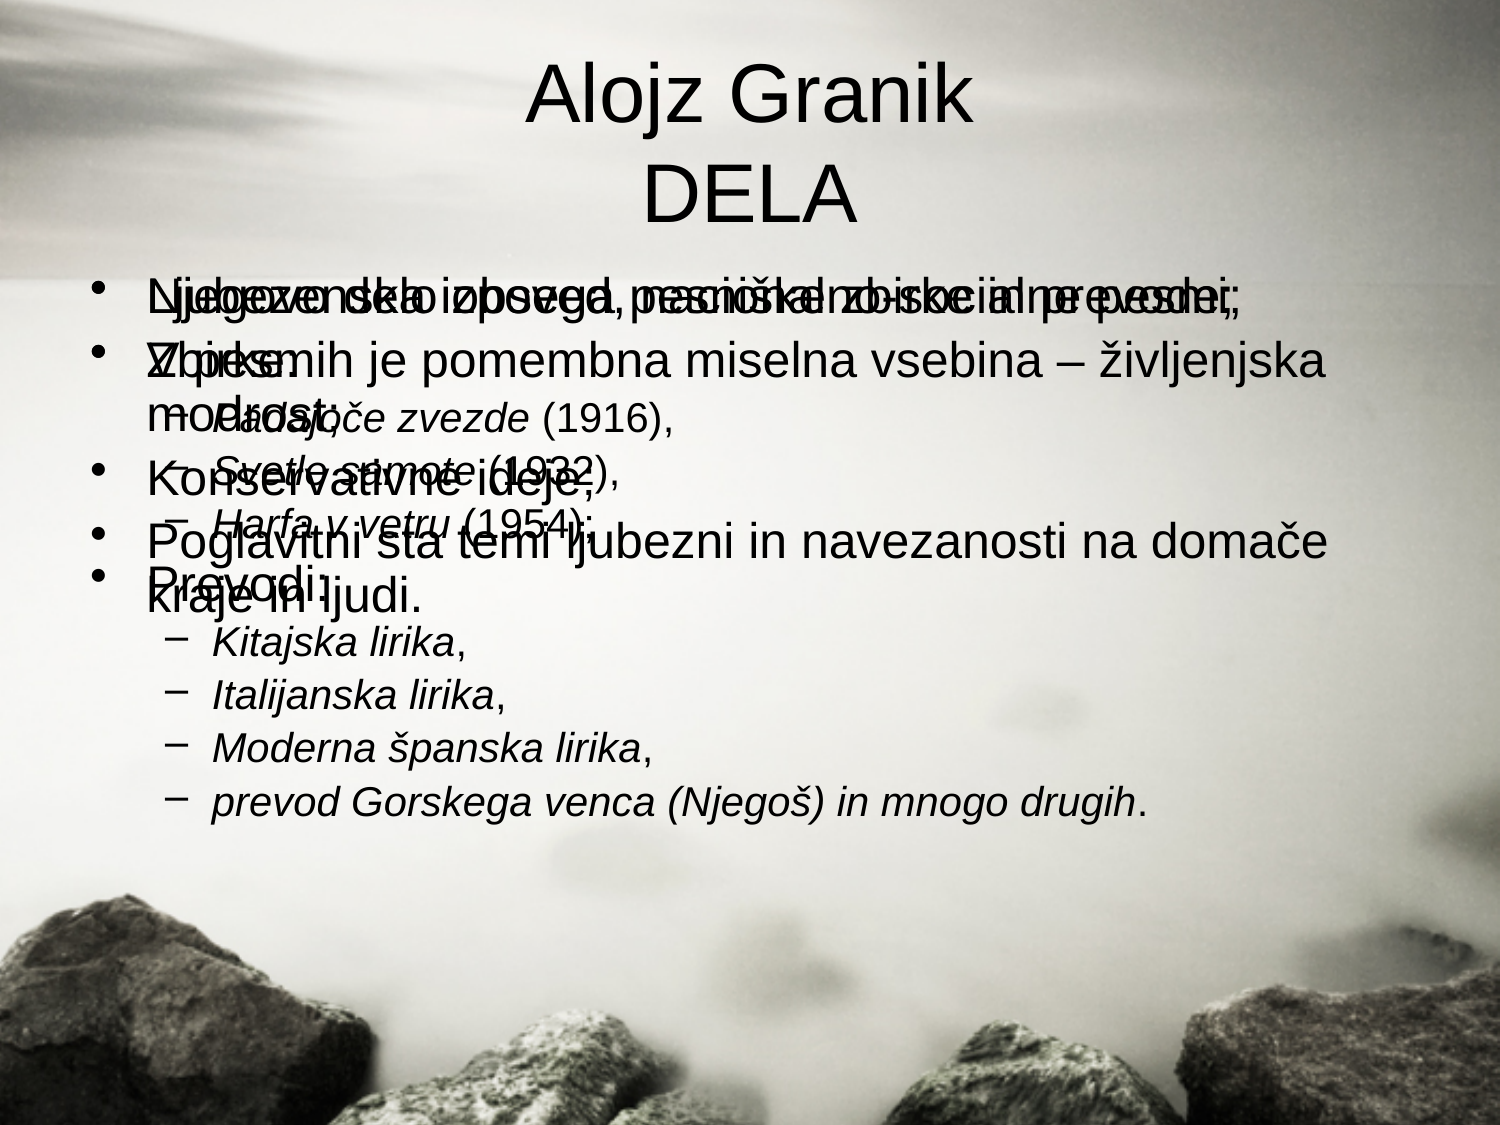

# Alojz Granik DELA
Njegovo delo obsega pesniške zbirke in prevode;
Zbirke:
Padajoče zvezde (1916),
Svetle samote (1932),
Harfa v vetru (1954);
Prevodi:
Kitajska lirika,
Italijanska lirika,
Moderna španska lirika,
prevod Gorskega venca (Njegoš) in mnogo drugih.
Ljubezenska izpoved, nacionalno-socialne pesmi;
V pesmih je pomembna miselna vsebina – življenjska modrost;
Konservativne ideje;
Poglavitni sta temi ljubezni in navezanosti na domače kraje in ljudi.